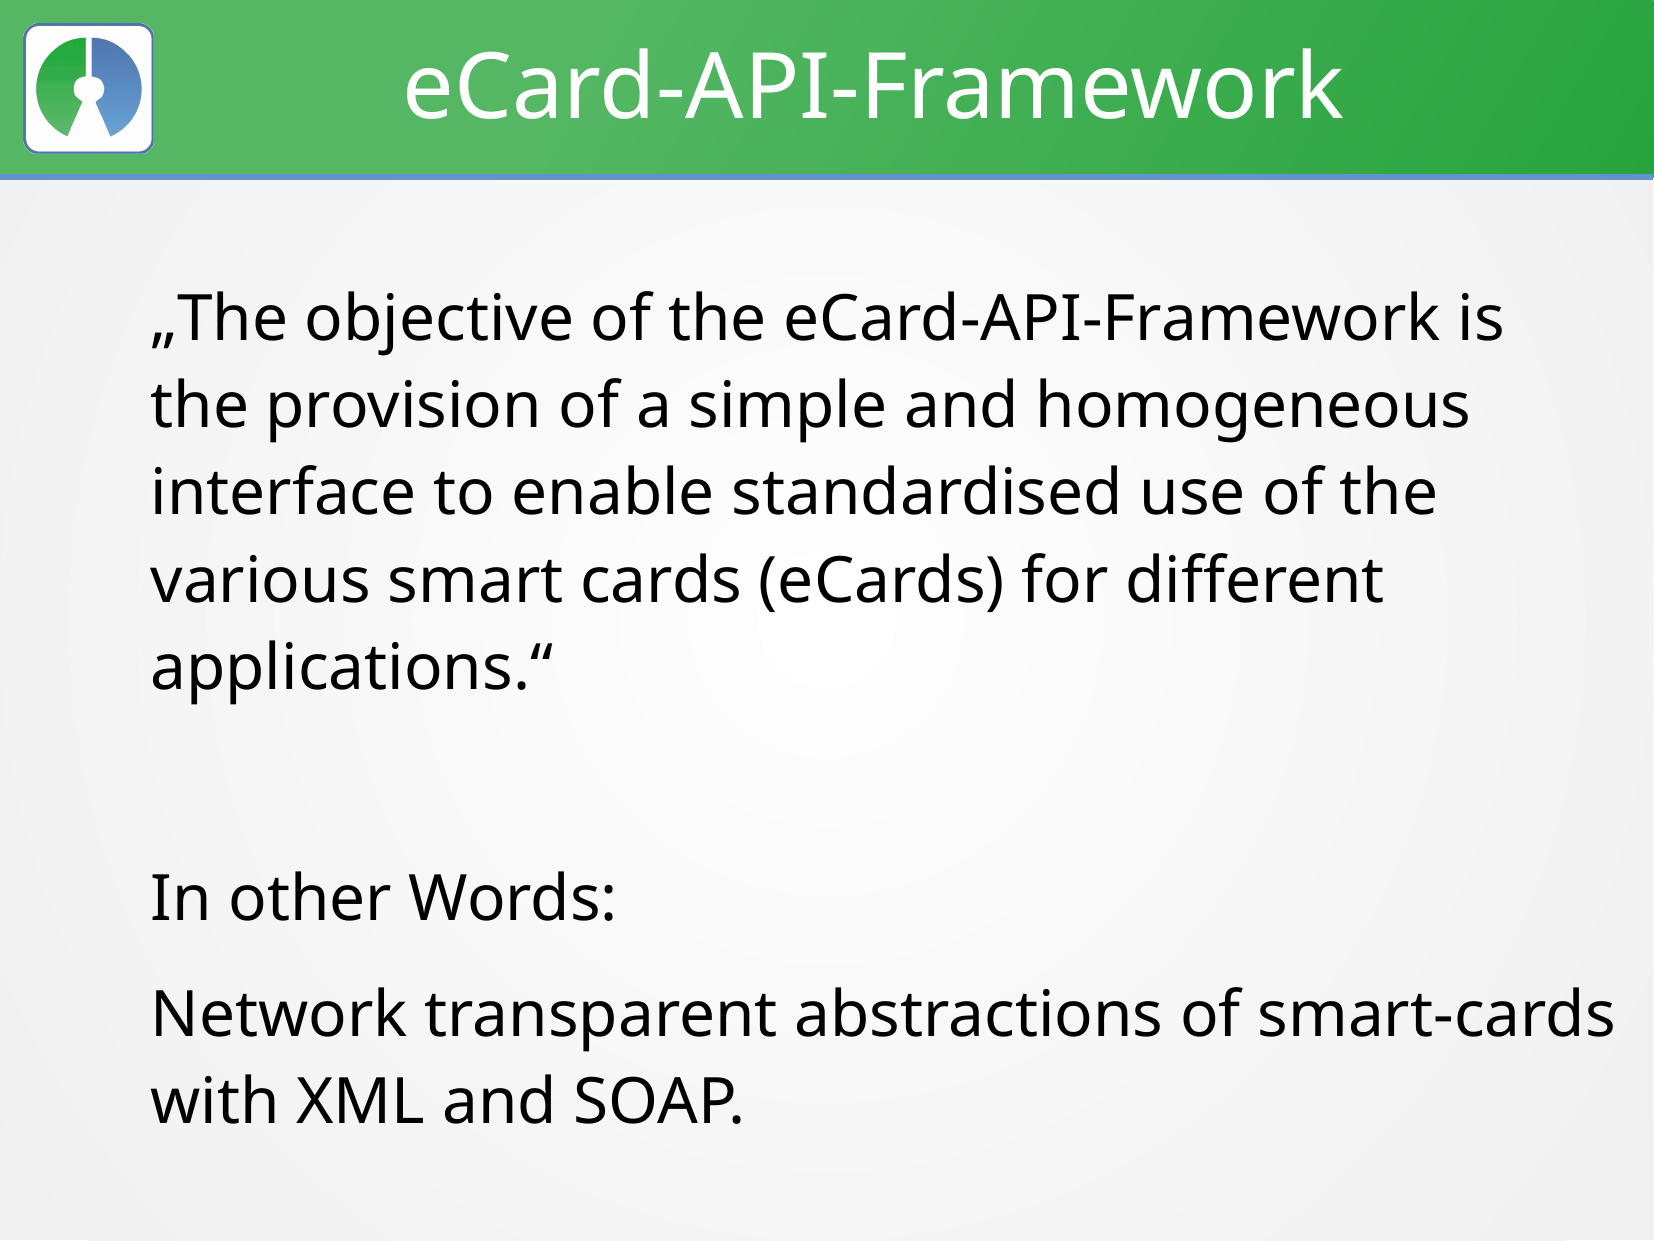

# eCard-API-Framework
„The objective of the eCard-API-Framework is the provision of a simple and homogeneous interface to enable standardised use of the various smart cards (eCards) for different applications.“
In other Words:
Network transparent abstractions of smart-cards with XML and SOAP.